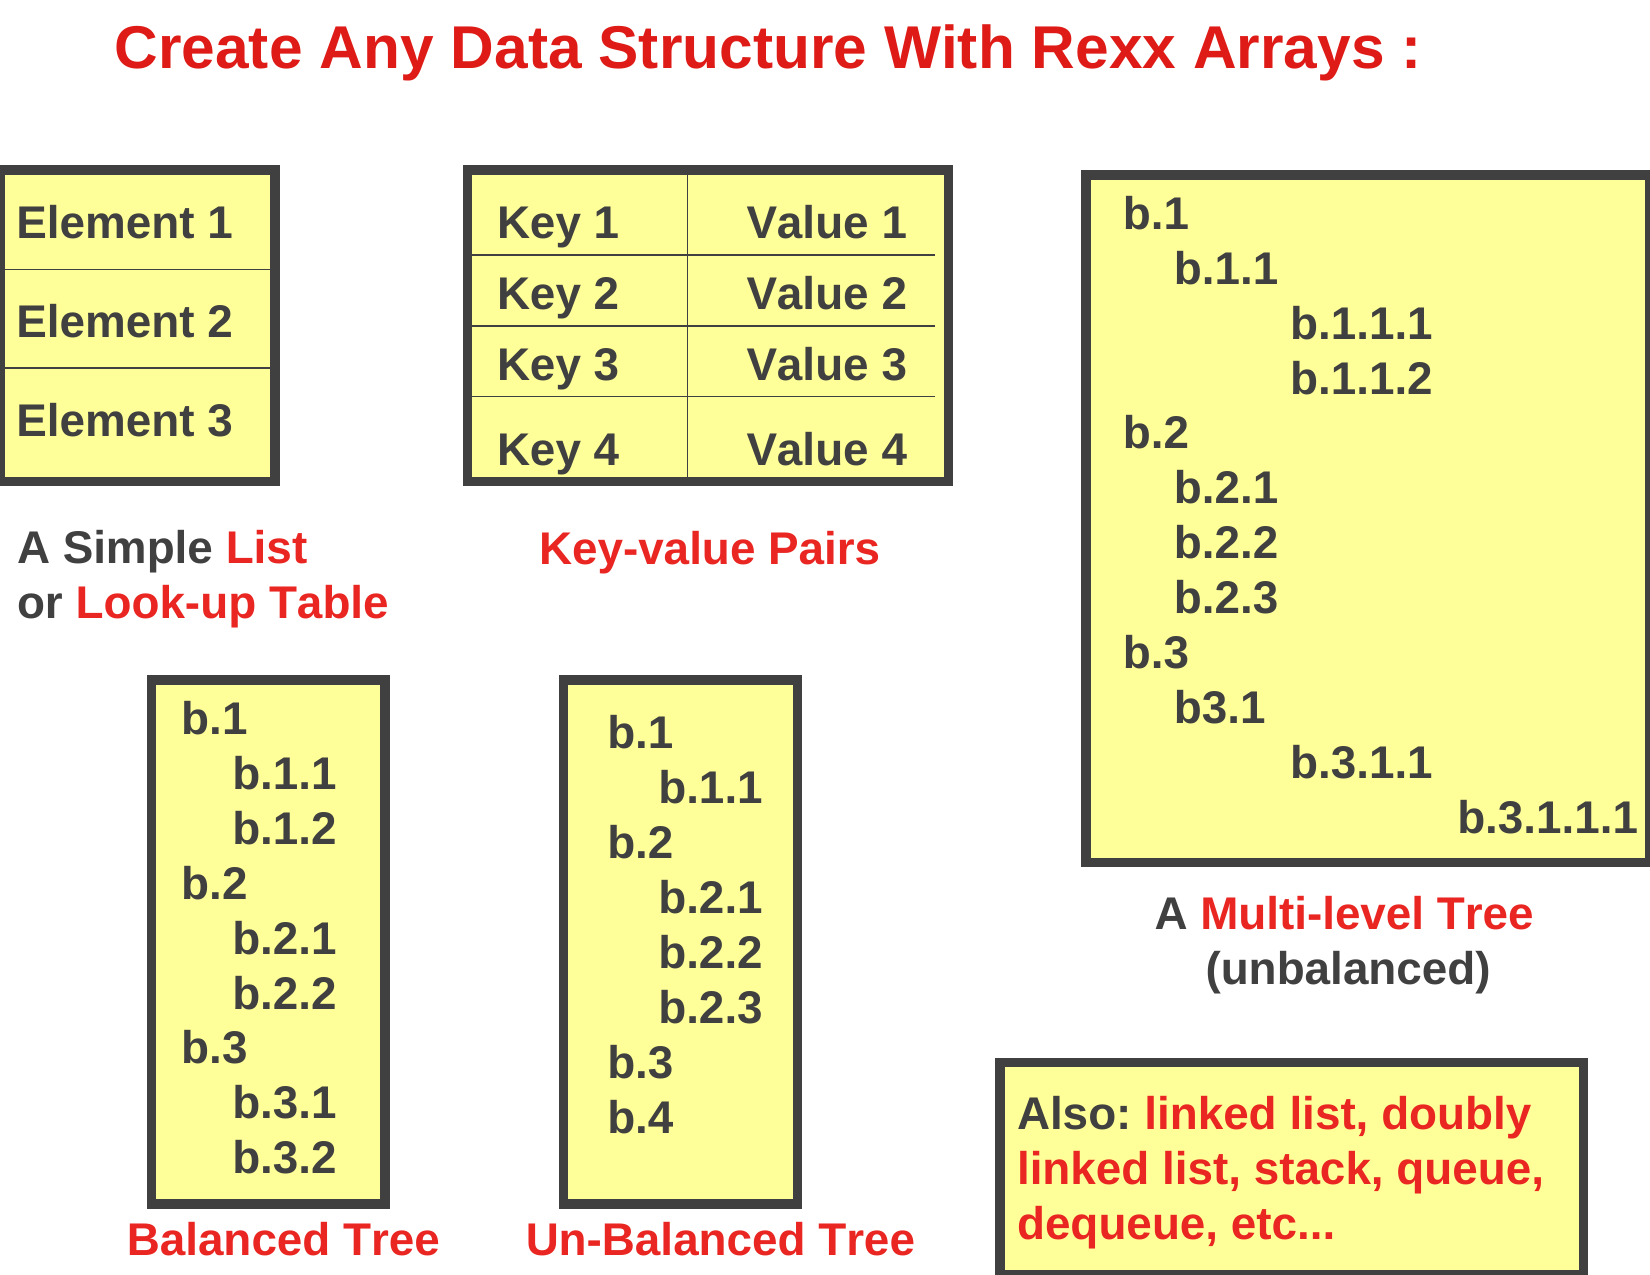

Create Any Data Structure With Rexx Arrays :
b.1
 b.1.1
	b.1.1.1
	b.1.1.2
b.2
 b.2.1
 b.2.2
 b.2.3
b.3
 b3.1
	b.3.1.1
		b.3.1.1.1
Element 1
Key 1 Value 1
Key 2 Value 2
Element 2
Key 3 Value 3
Element 3
Key 4 Value 4
A Simple List
or Look-up Table
Key-value Pairs
b.1
 b.1.1
 b.1.2
b.2
 b.2.1
 b.2.2
b.3
 b.3.1
 b.3.2
b.1
 b.1.1
b.2
 b.2.1
 b.2.2
 b.2.3
b.3
b.4
A Multi-level Tree
 (unbalanced)
Also: linked list, doubly
linked list, stack, queue,
dequeue, etc...
Balanced Tree
Un-Balanced Tree